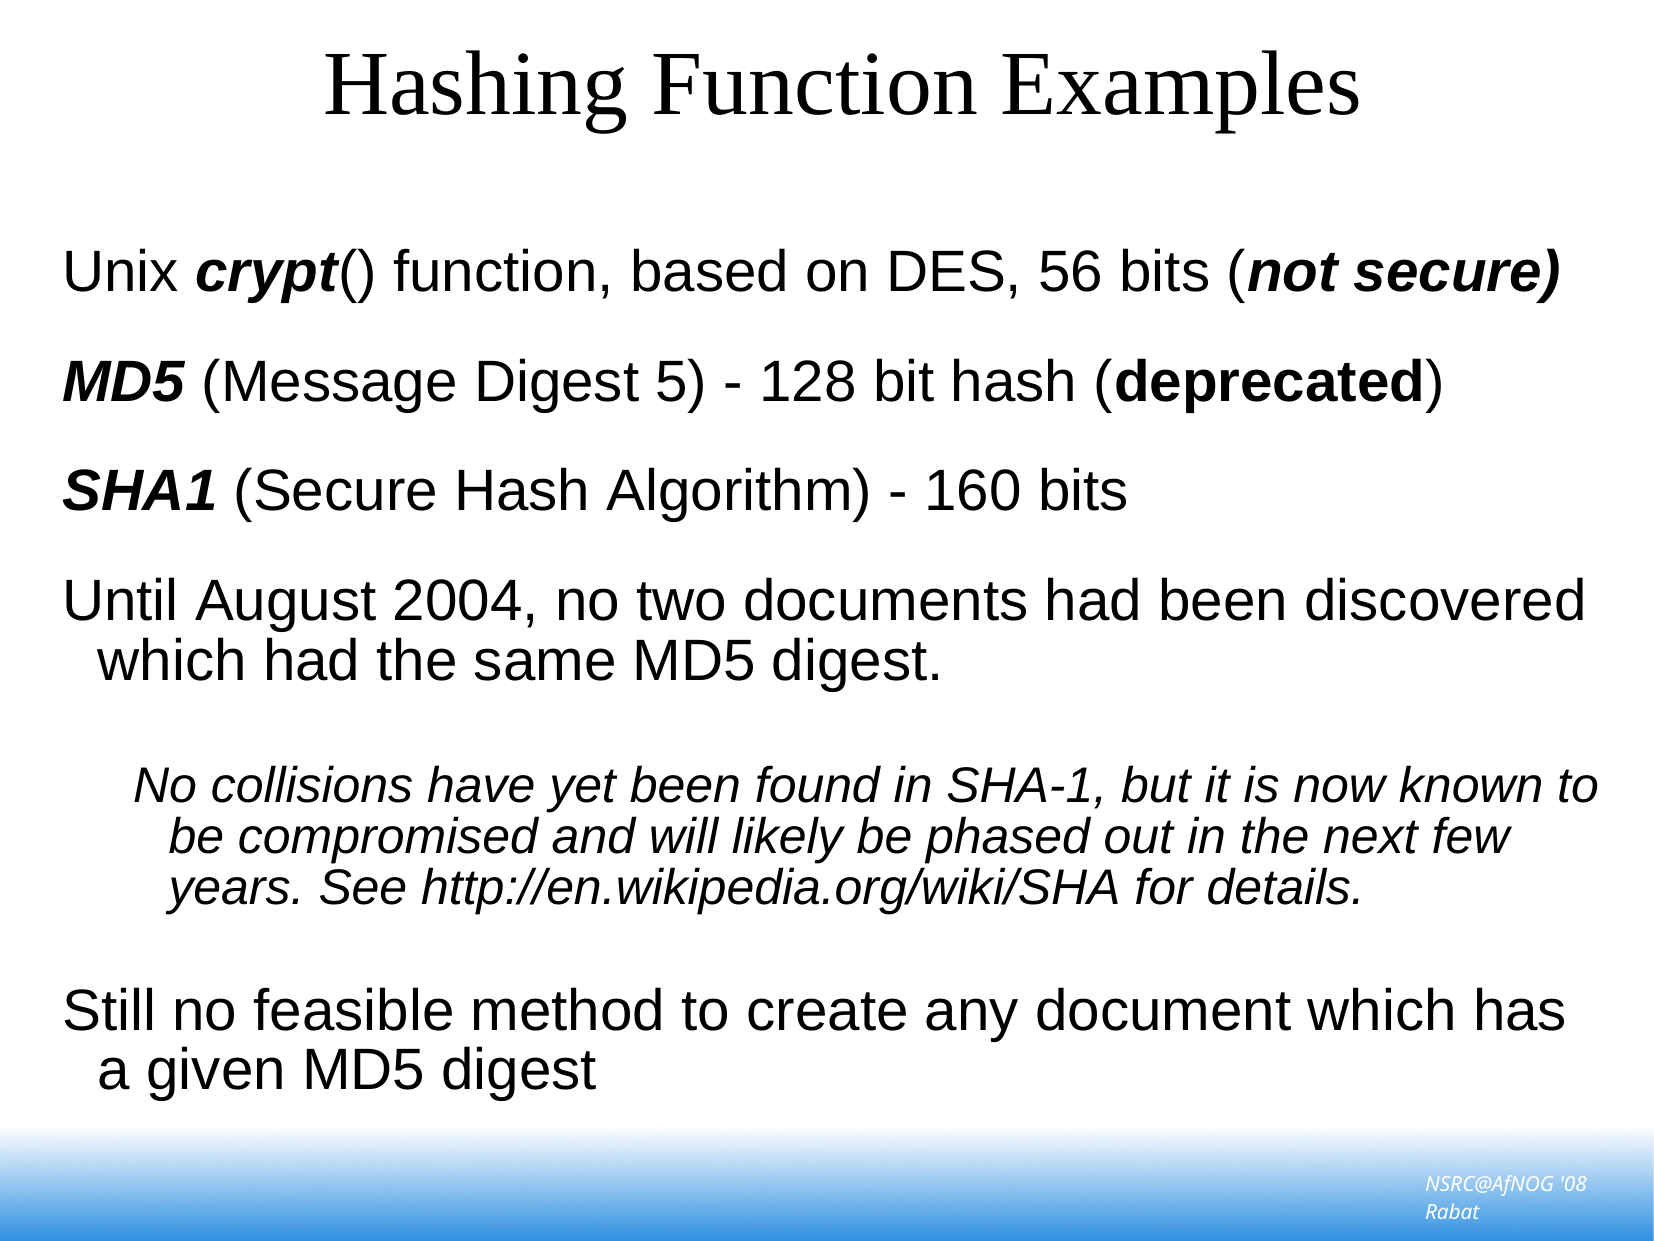

# Hashing Function Examples
Unix crypt() function, based on DES, 56 bits (not secure)
MD5 (Message Digest 5) - 128 bit hash (deprecated)
SHA1 (Secure Hash Algorithm) - 160 bits
Until August 2004, no two documents had been discovered which had the same MD5 digest.
No collisions have yet been found in SHA-1, but it is now known to be compromised and will likely be phased out in the next few years. See http://en.wikipedia.org/wiki/SHA for details.
Still no feasible method to create any document which has a given MD5 digest